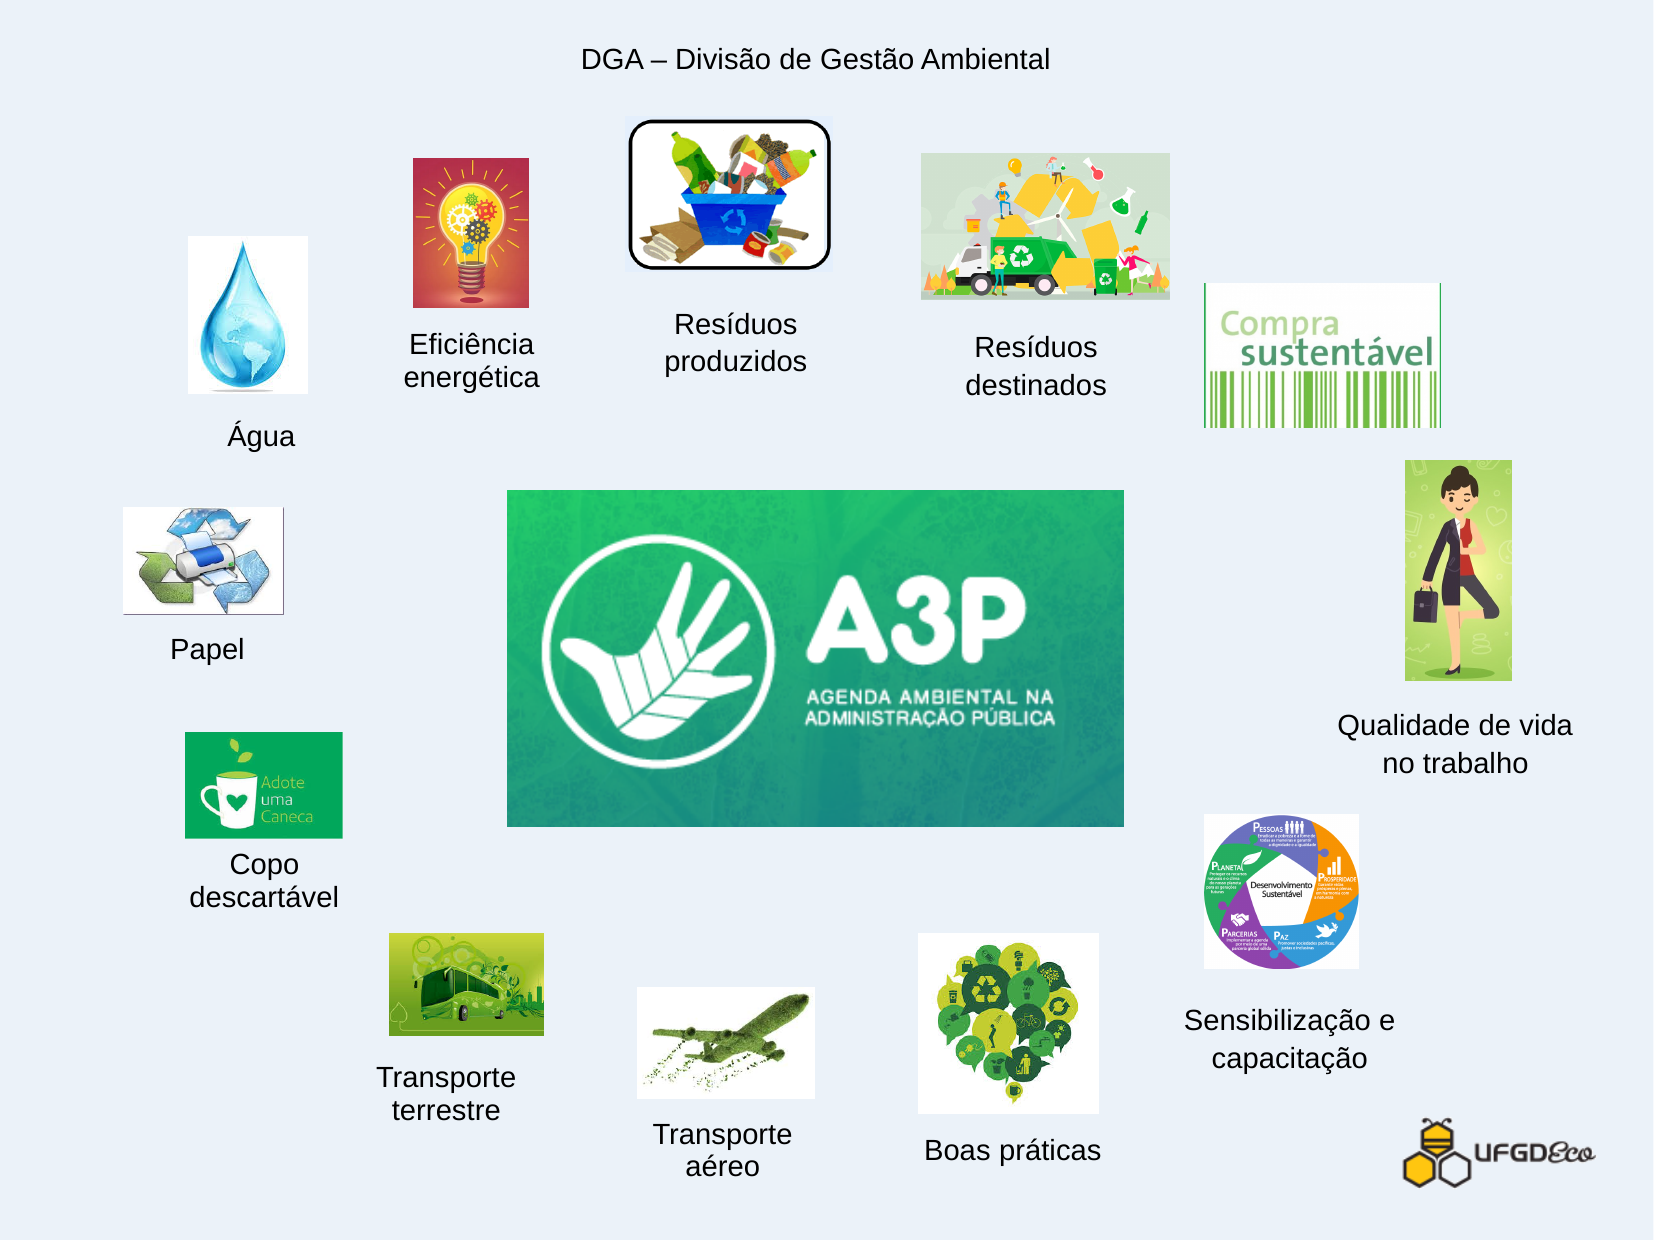

DGA – Divisão de Gestão Ambiental
Resíduos
produzidos
Resíduos
destinados
Eficiência
energética
Água
Papel
Qualidade de vida
no trabalho
Copo
descartável
Sensibilização e
capacitação
Transporte
terrestre
Transporte
aéreo
Boas práticas